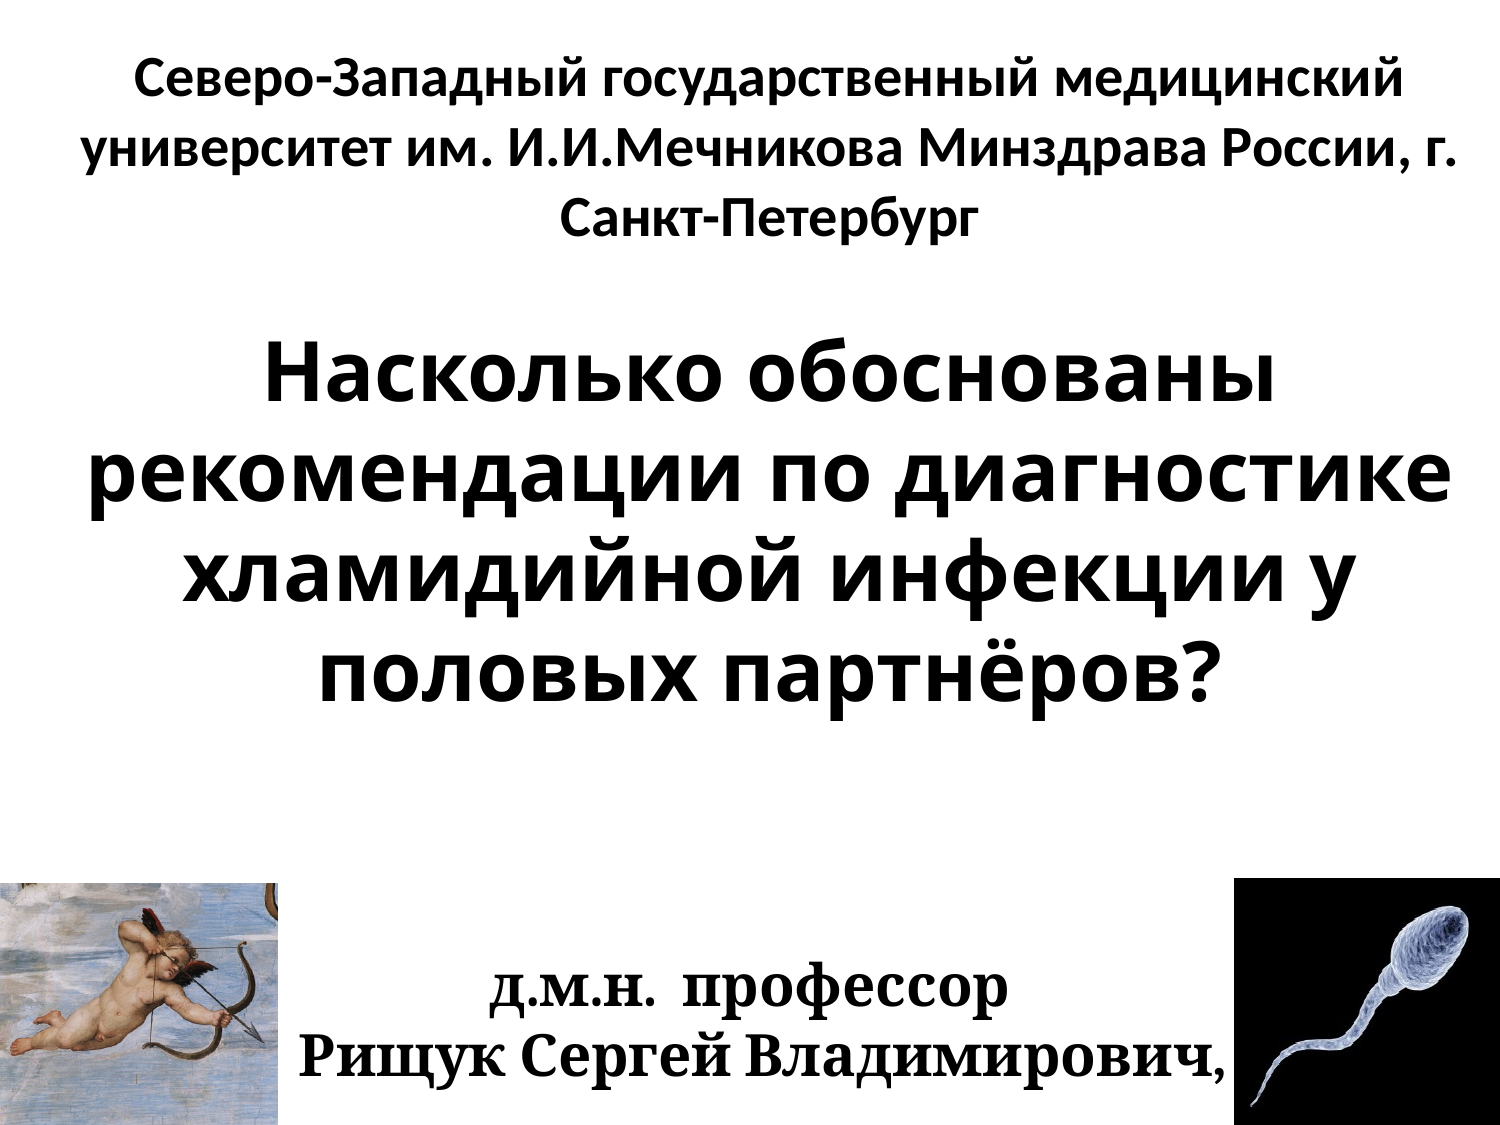

# Северо-Западный государственный медицинский университет им. И.И.Мечникова Минздрава России, г. Санкт-Петербург Насколько обоснованы рекомендации по диагностике хламидийной инфекции у половых партнёров?
д.м.н. профессор
 Рищук Сергей Владимирович,